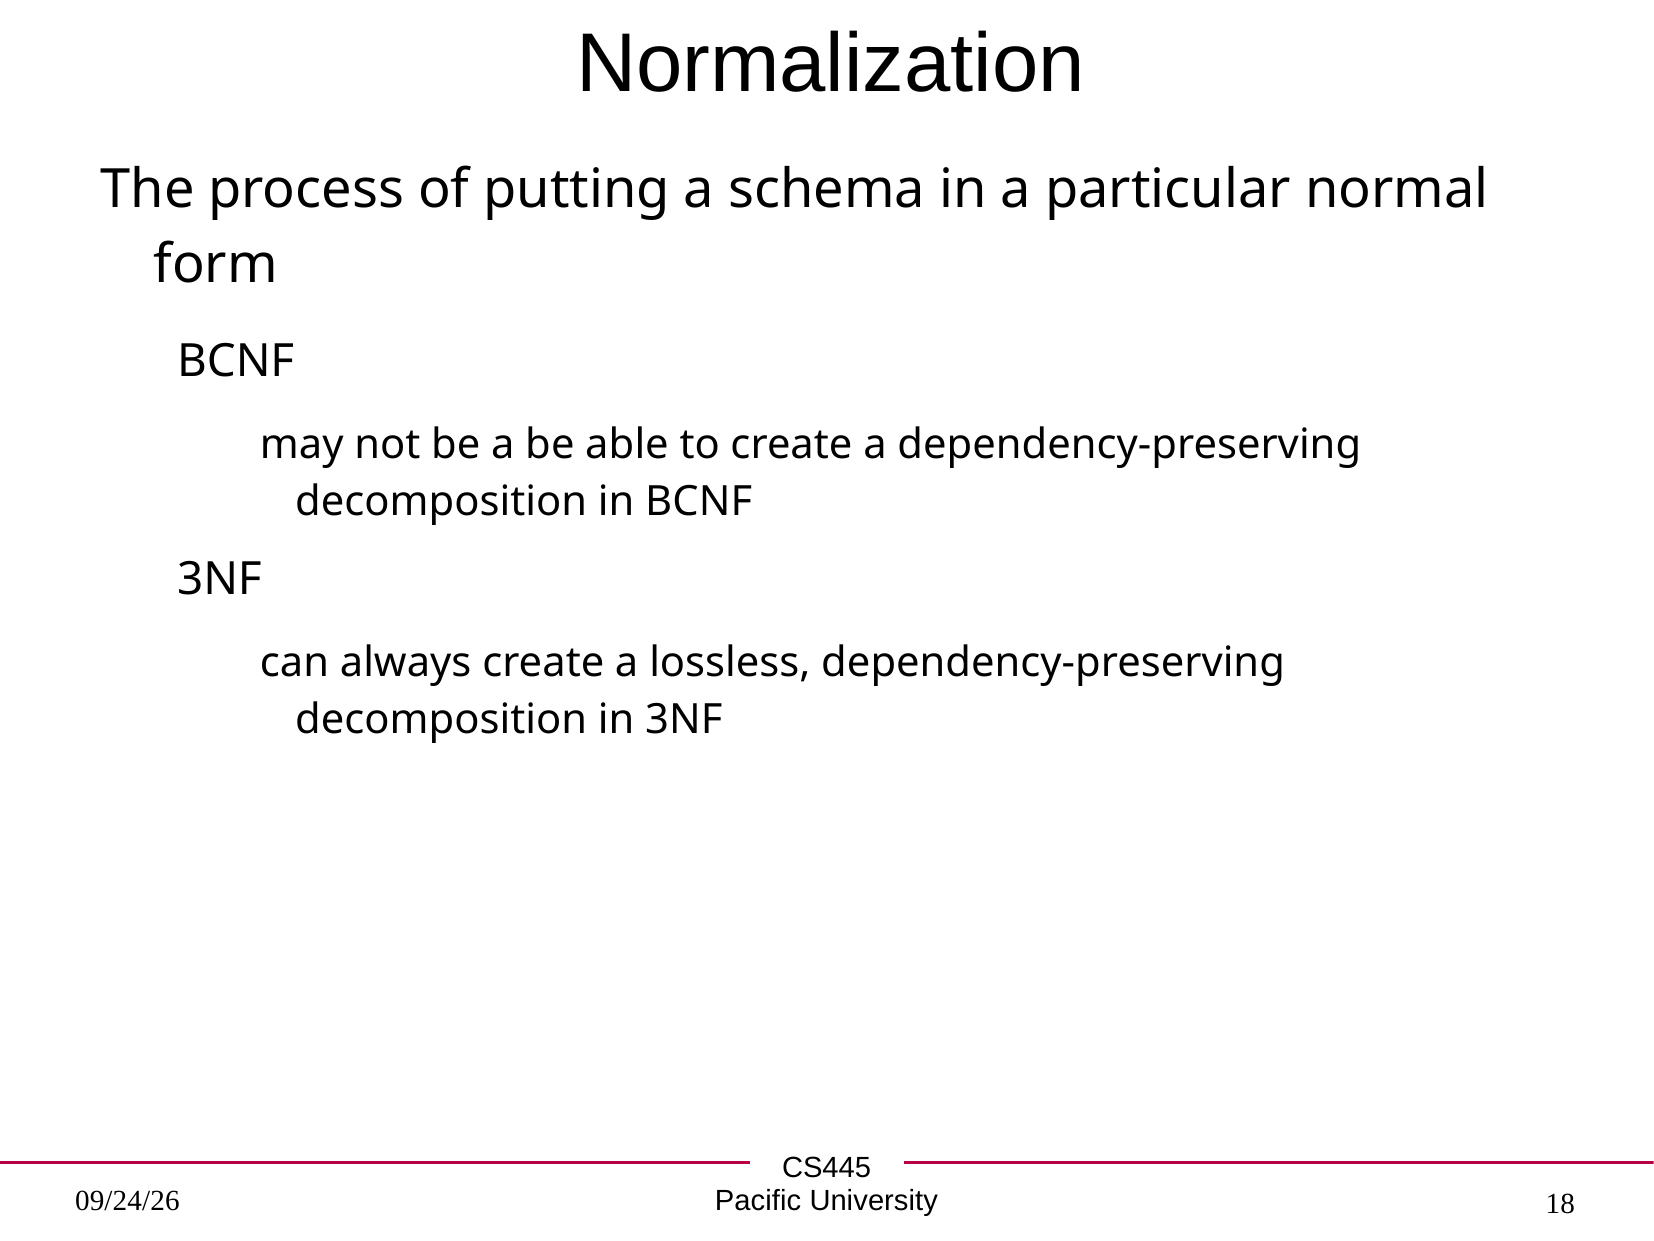

# Normalization
The process of putting a schema in a particular normal form
BCNF
may not be a be able to create a dependency-preserving decomposition in BCNF
3NF
can always create a lossless, dependency-preserving decomposition in 3NF